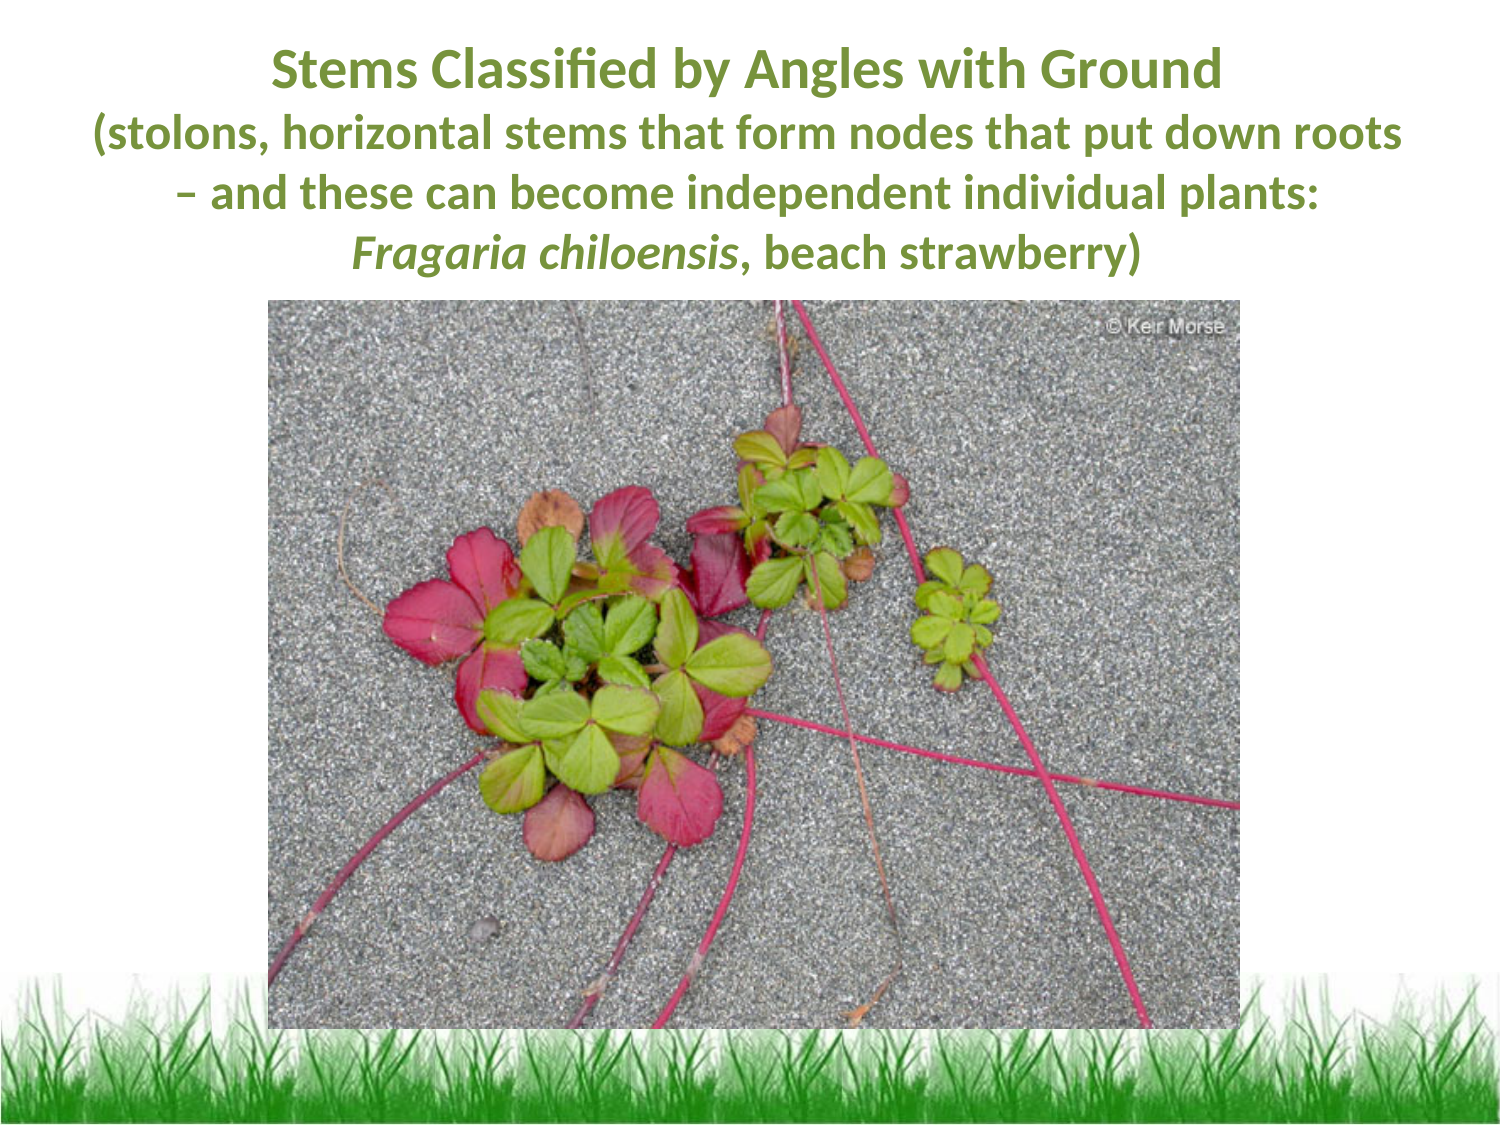

# Stems Classified by Angles with Ground (stolons, horizontal stems that form nodes that put down roots – and these can become independent individual plants: Fragaria chiloensis, beach strawberry)